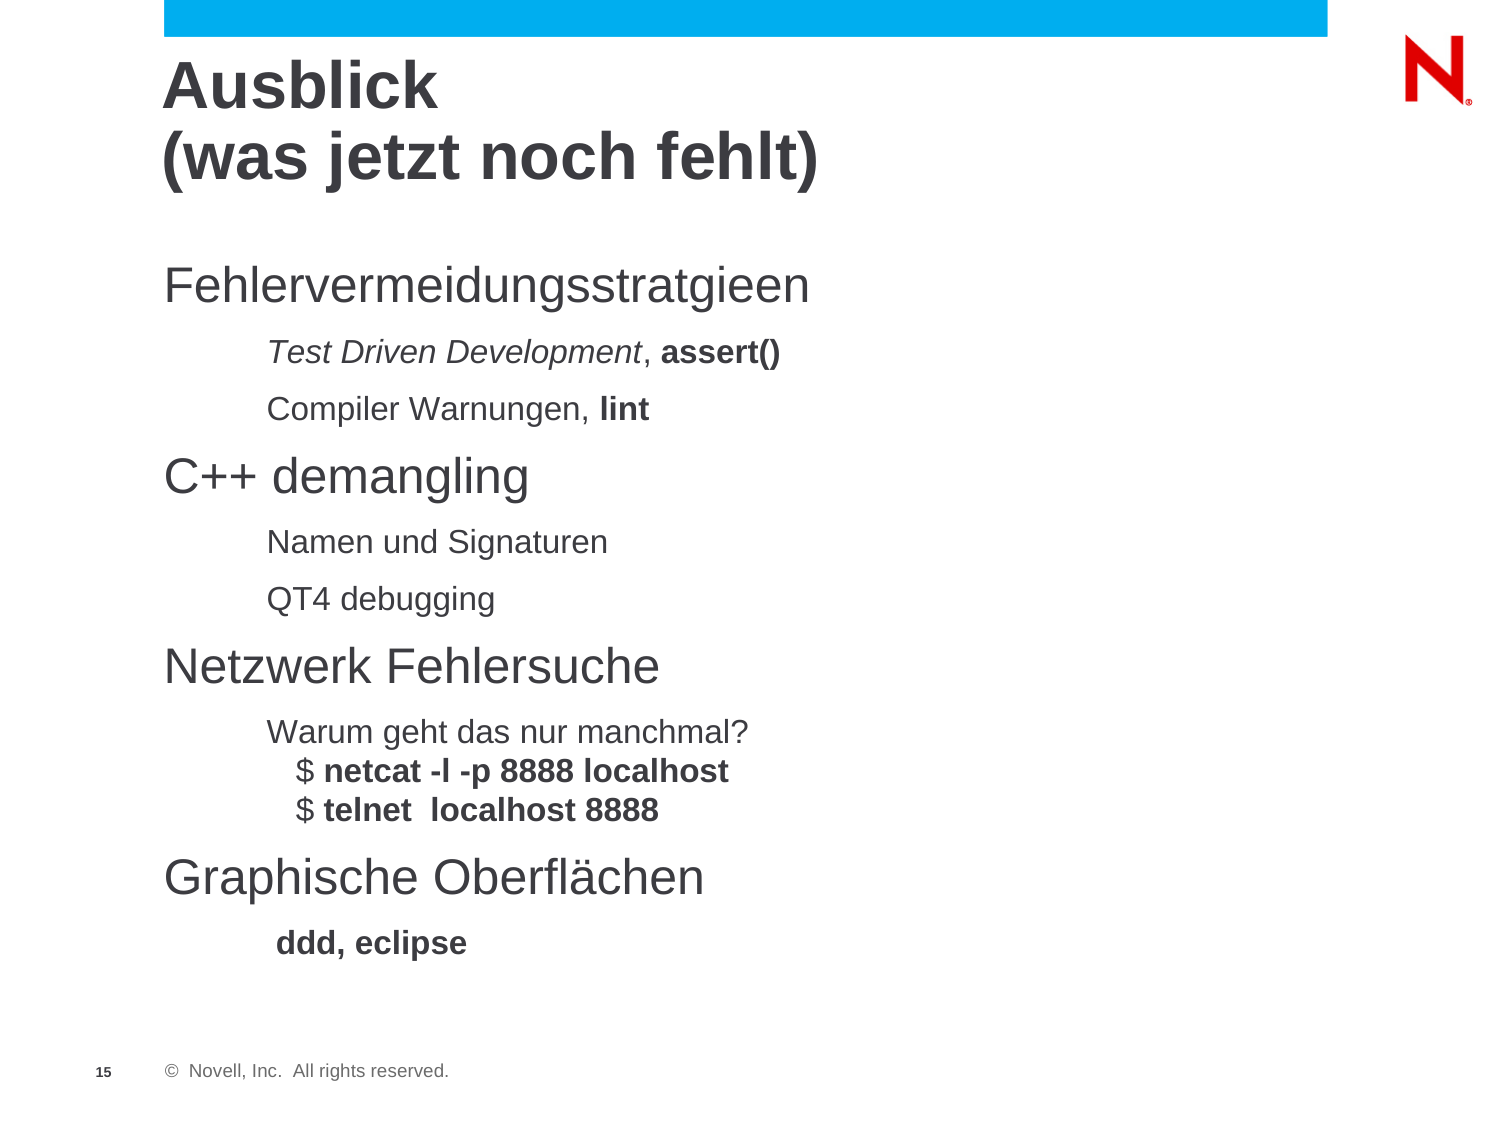

# Ausblick (was jetzt noch fehlt)
Fehlervermeidungsstratgieen
Test Driven Development, assert()
Compiler Warnungen, lint
C++ demangling
Namen und Signaturen
QT4 debugging
Netzwerk Fehlersuche
Warum geht das nur manchmal?
$ netcat -l -p 8888 localhost
$ telnet localhost 8888
Graphische Oberflächen
 ddd, eclipse